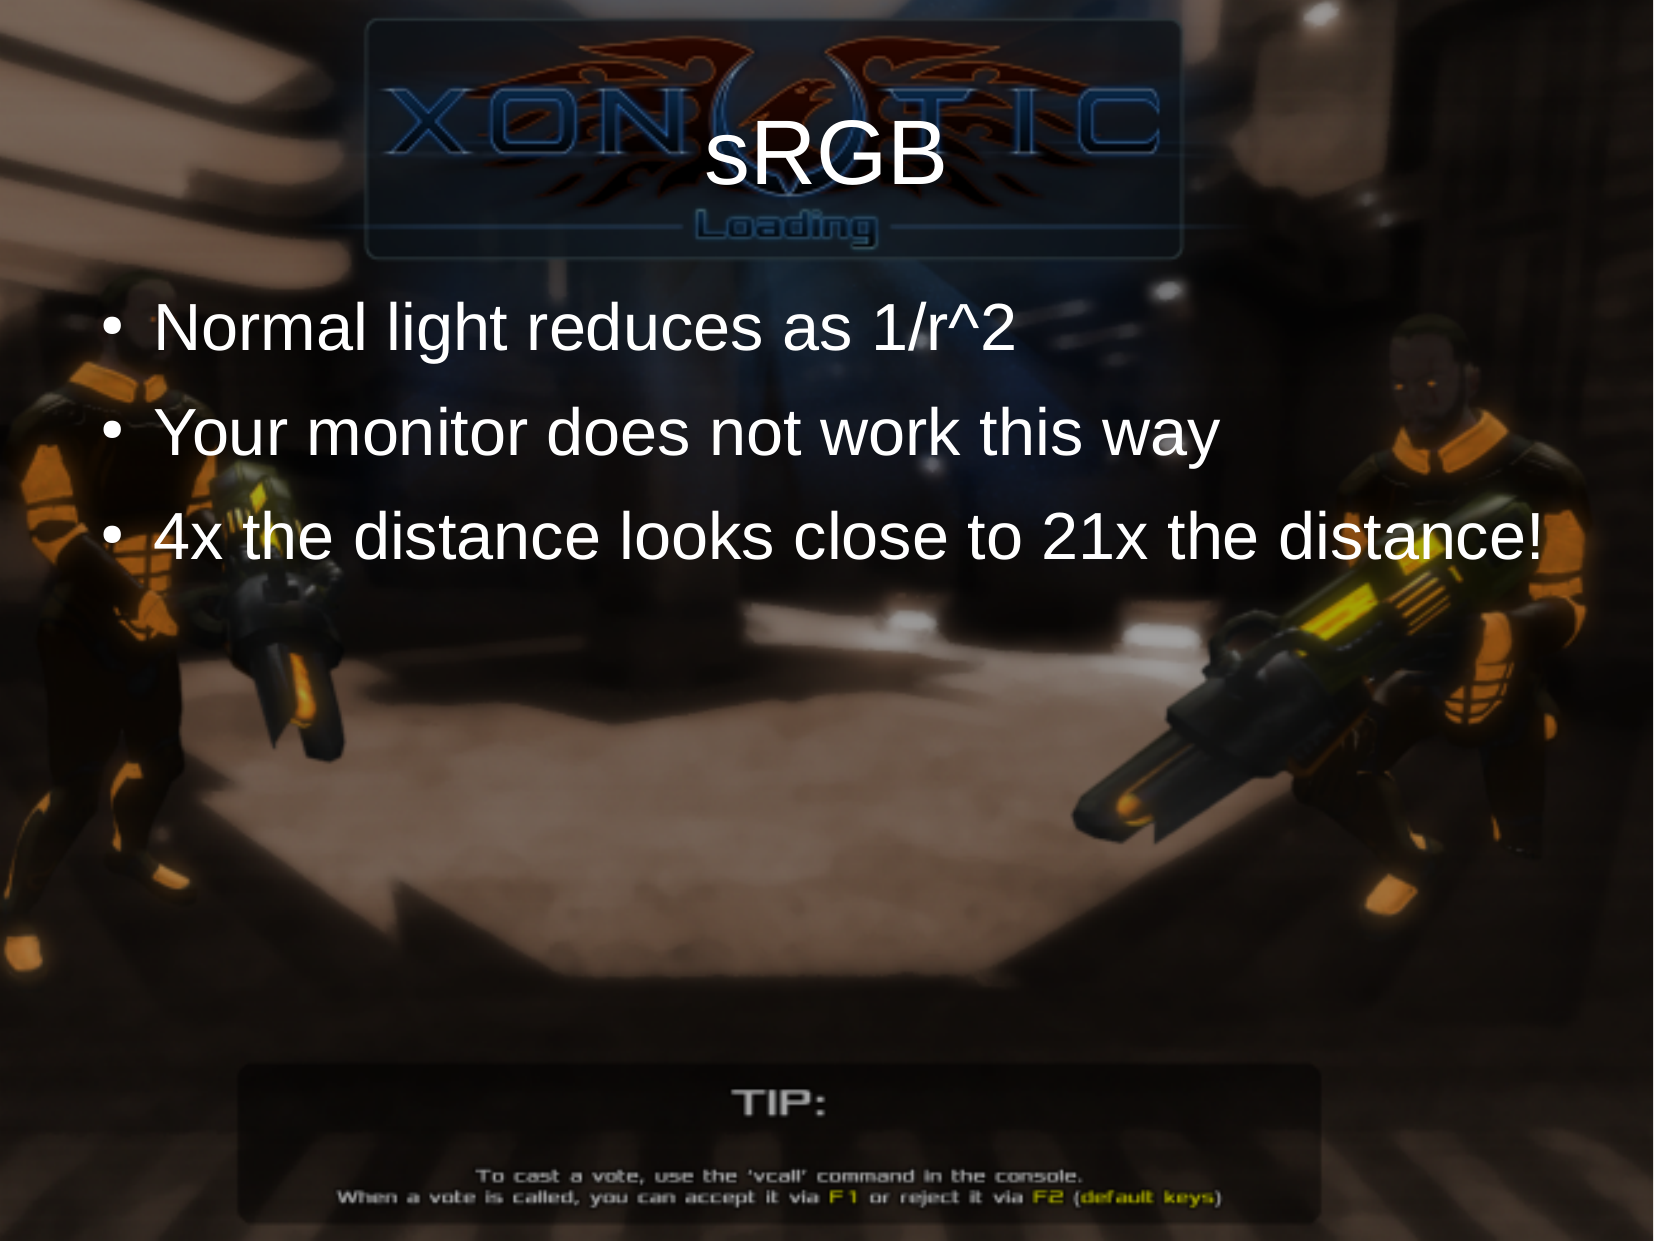

# sRGB
Normal light reduces as 1/r^2
Your monitor does not work this way
4x the distance looks close to 21x the distance!